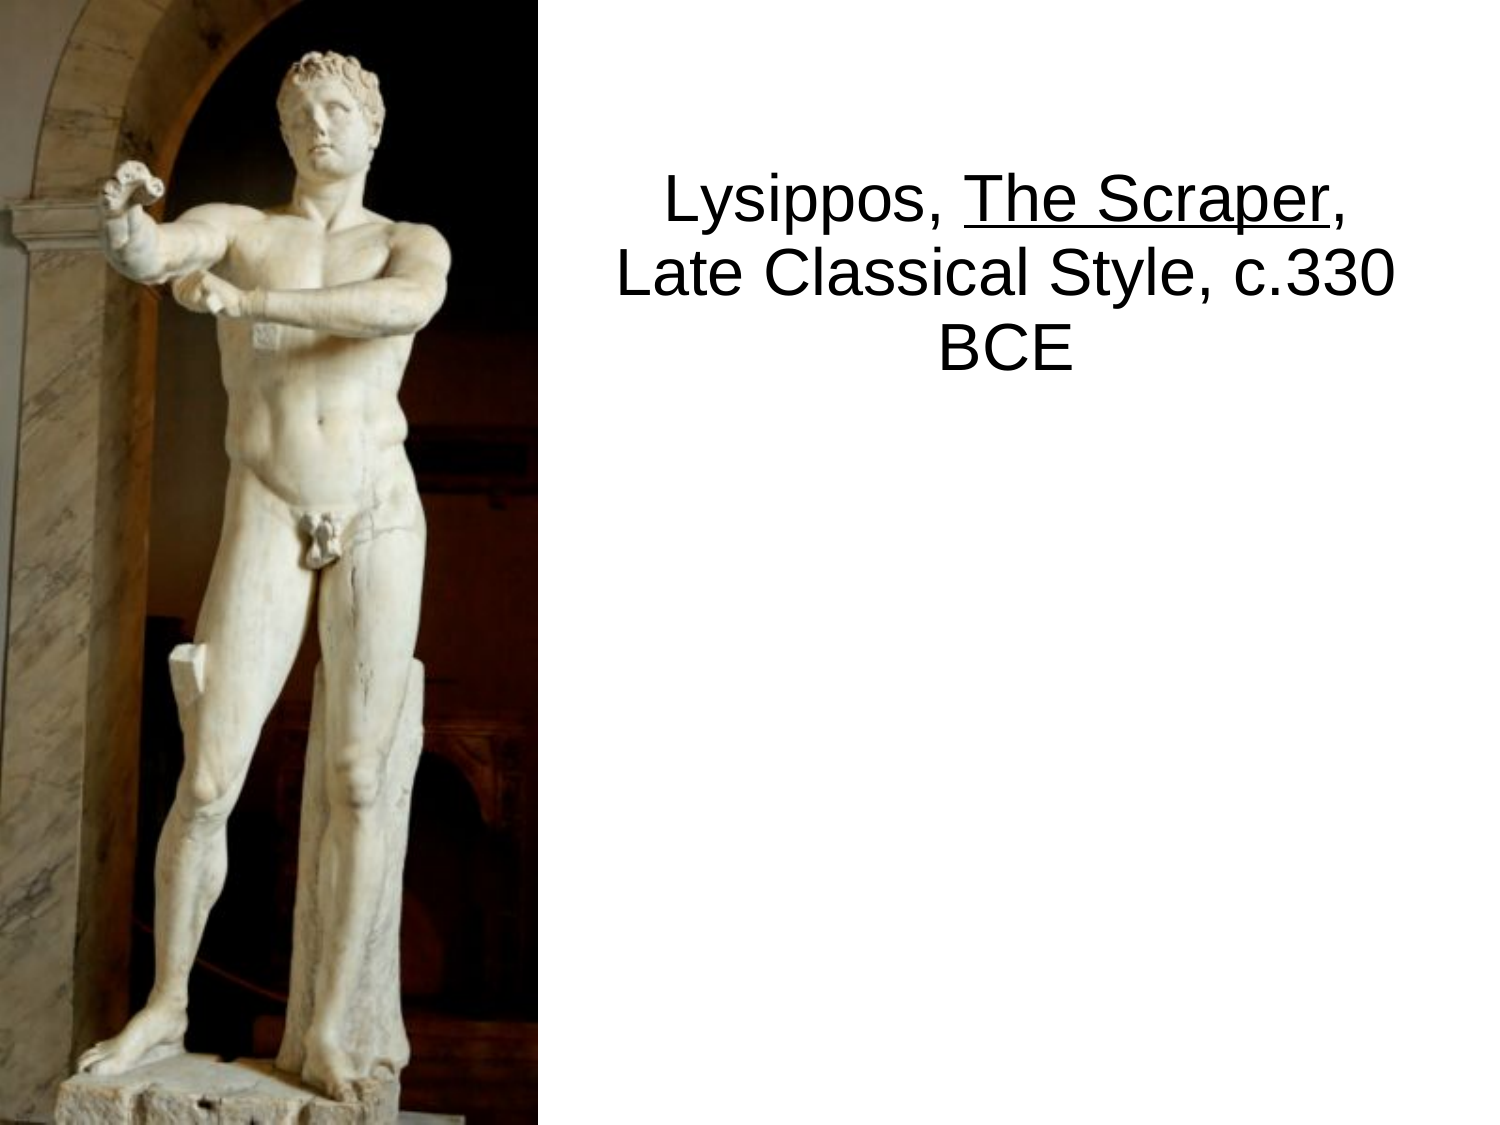

# Lysippos, The Scraper, Late Classical Style, c.330 BCE